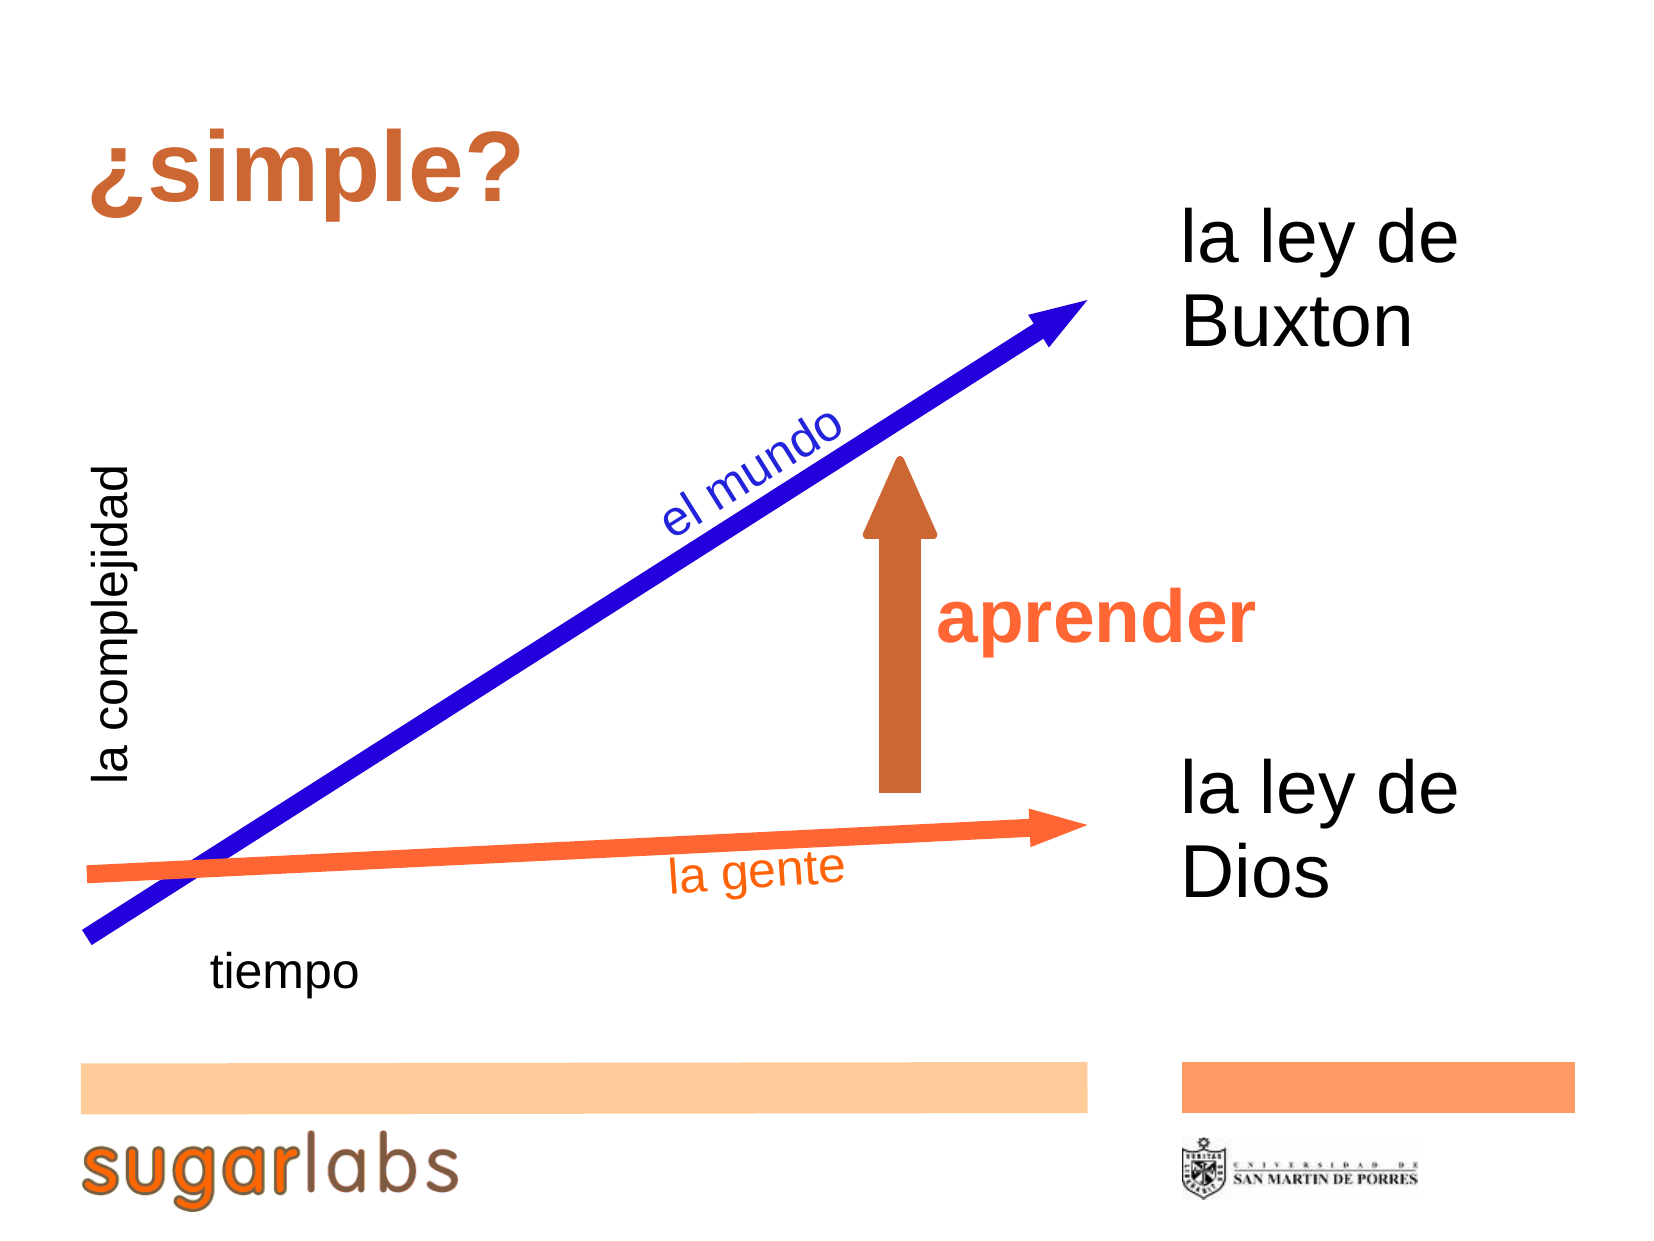

# ¿simple?
la ley de
Buxton
el mundo
aprender
la complejidad
la ley de
Dios
la gente
tiempo